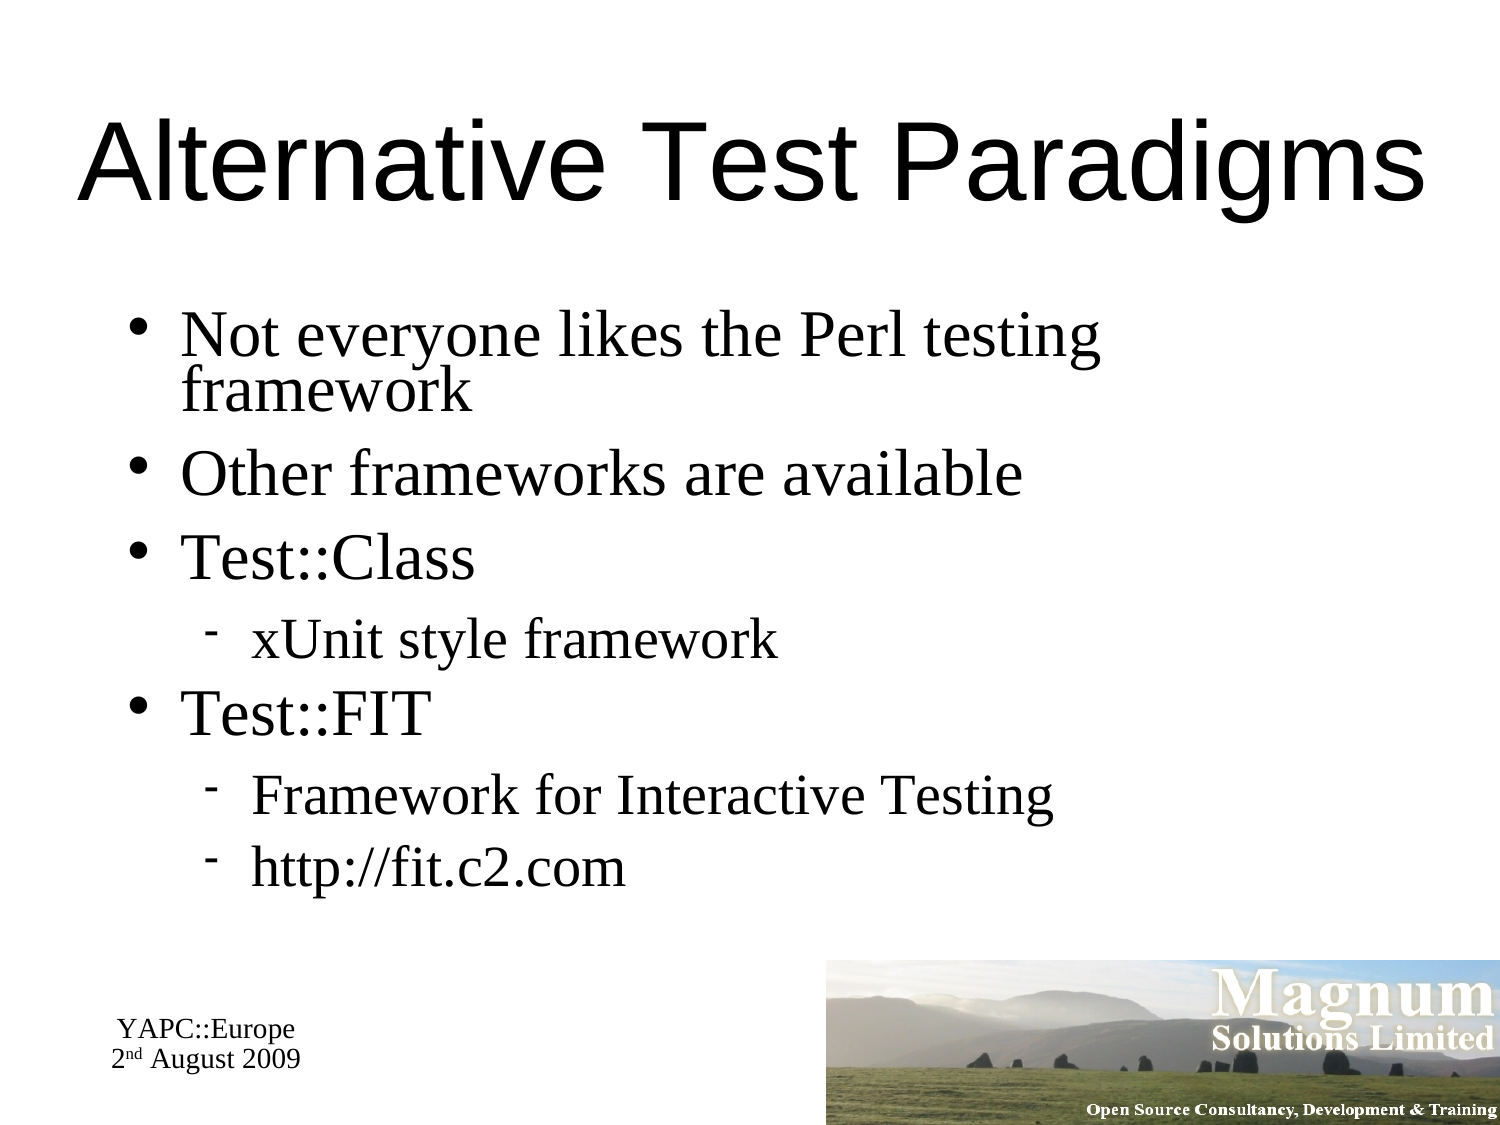

# Alternative Test Paradigms
Not everyone likes the Perl testing framework
Other frameworks are available
Test::Class
xUnit style framework
Test::FIT
Framework for Interactive Testing
http://fit.c2.com
95